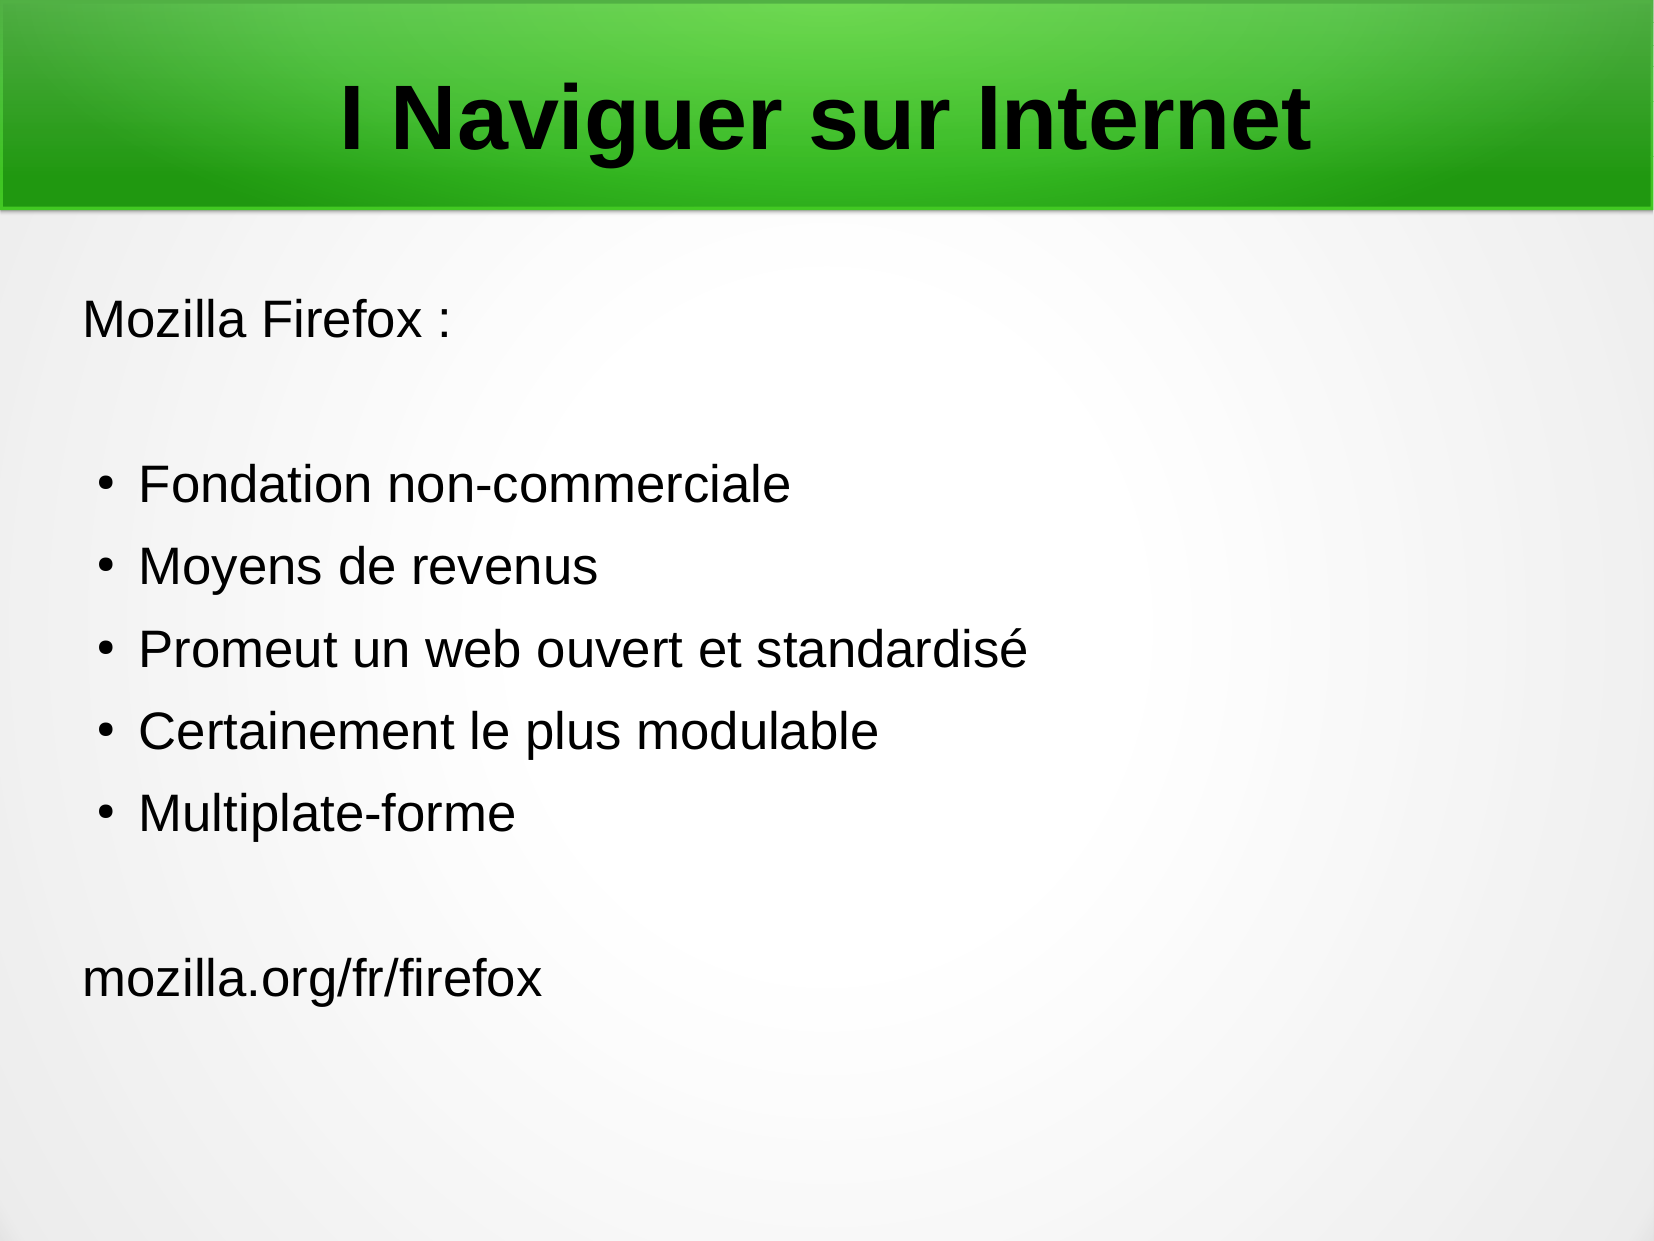

# I Naviguer sur Internet
Mozilla Firefox :
Fondation non-commerciale
Moyens de revenus
Promeut un web ouvert et standardisé
Certainement le plus modulable
Multiplate-forme
mozilla.org/fr/firefox